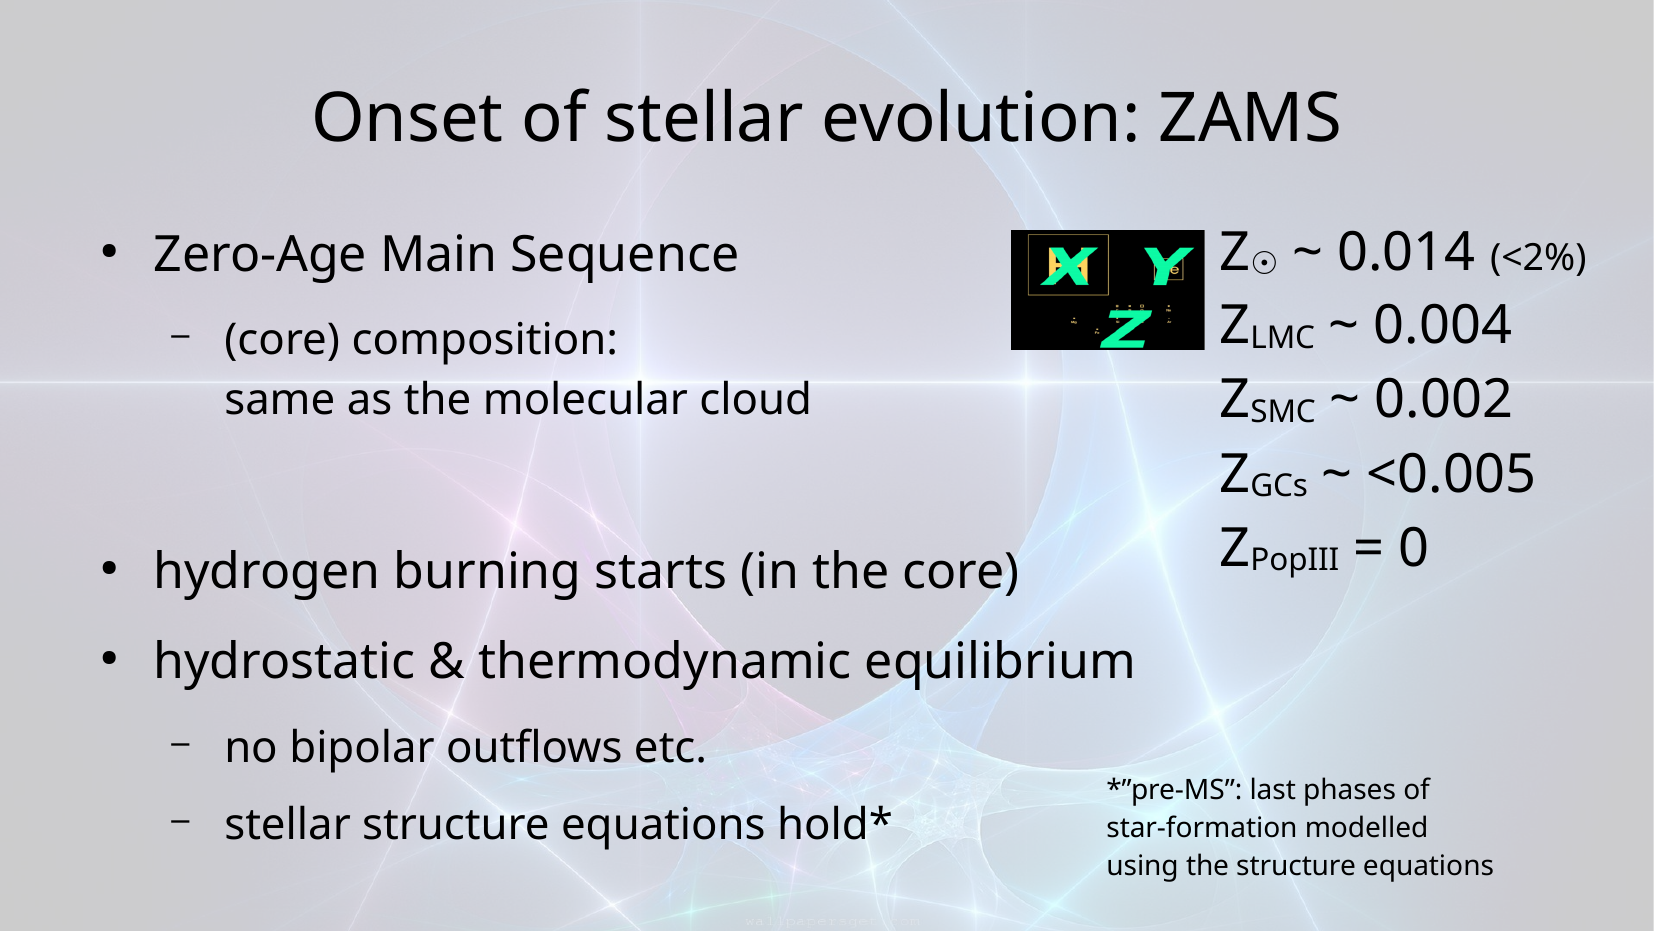

# Onset of stellar evolution: ZAMS
Z☉ ~ 0.014 (<2%)
ZLMC ~ 0.004
ZSMC ~ 0.002
ZGCs ~ <0.005
ZPopIII = 0
Zero-Age Main Sequence
(core) composition:
same as the molecular cloud
hydrogen burning starts (in the core)
hydrostatic & thermodynamic equilibrium
no bipolar outflows etc.
stellar structure equations hold*
*”pre-MS”: last phases of
star-formation modelled
using the structure equations